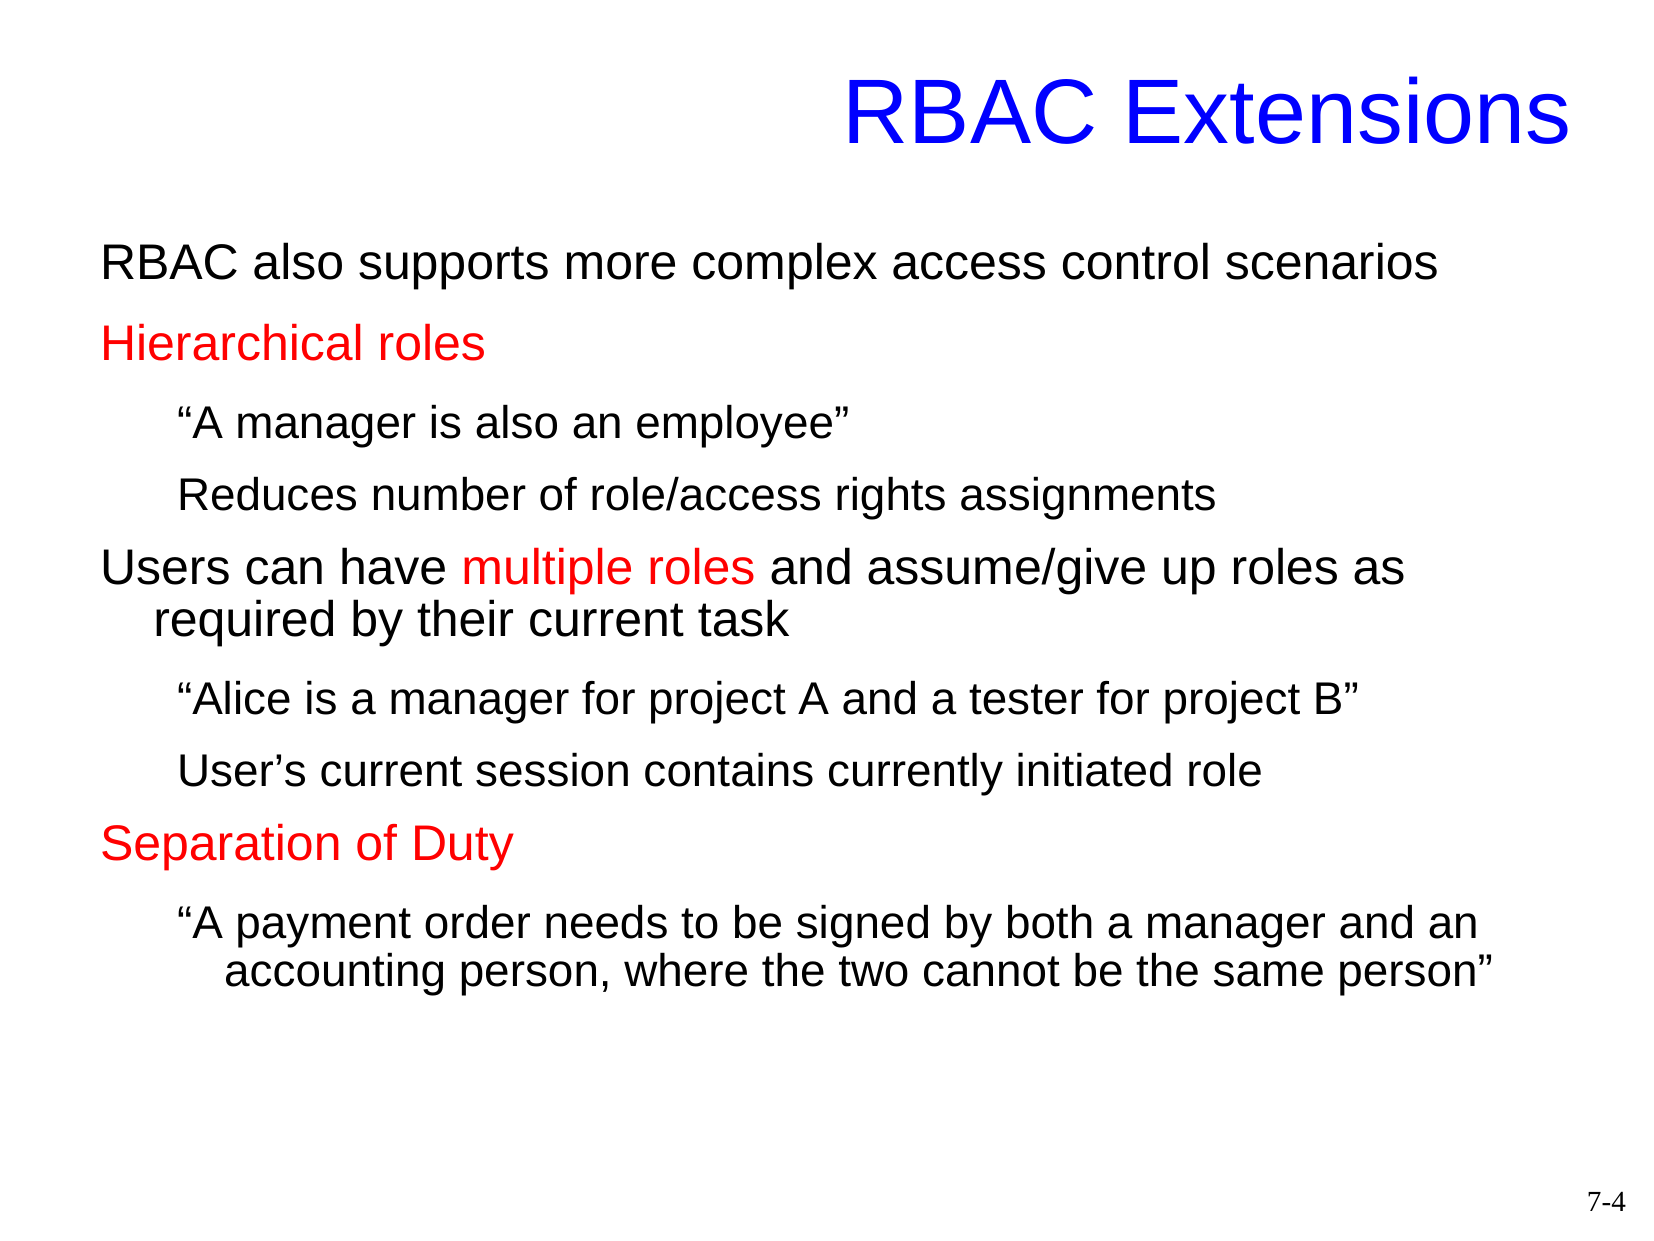

# RBAC Extensions
RBAC also supports more complex access control scenarios
Hierarchical roles
“A manager is also an employee”
Reduces number of role/access rights assignments
Users can have multiple roles and assume/give up roles as required by their current task
“Alice is a manager for project A and a tester for project B”
User’s current session contains currently initiated role
Separation of Duty
“A payment order needs to be signed by both a manager and an accounting person, where the two cannot be the same person”